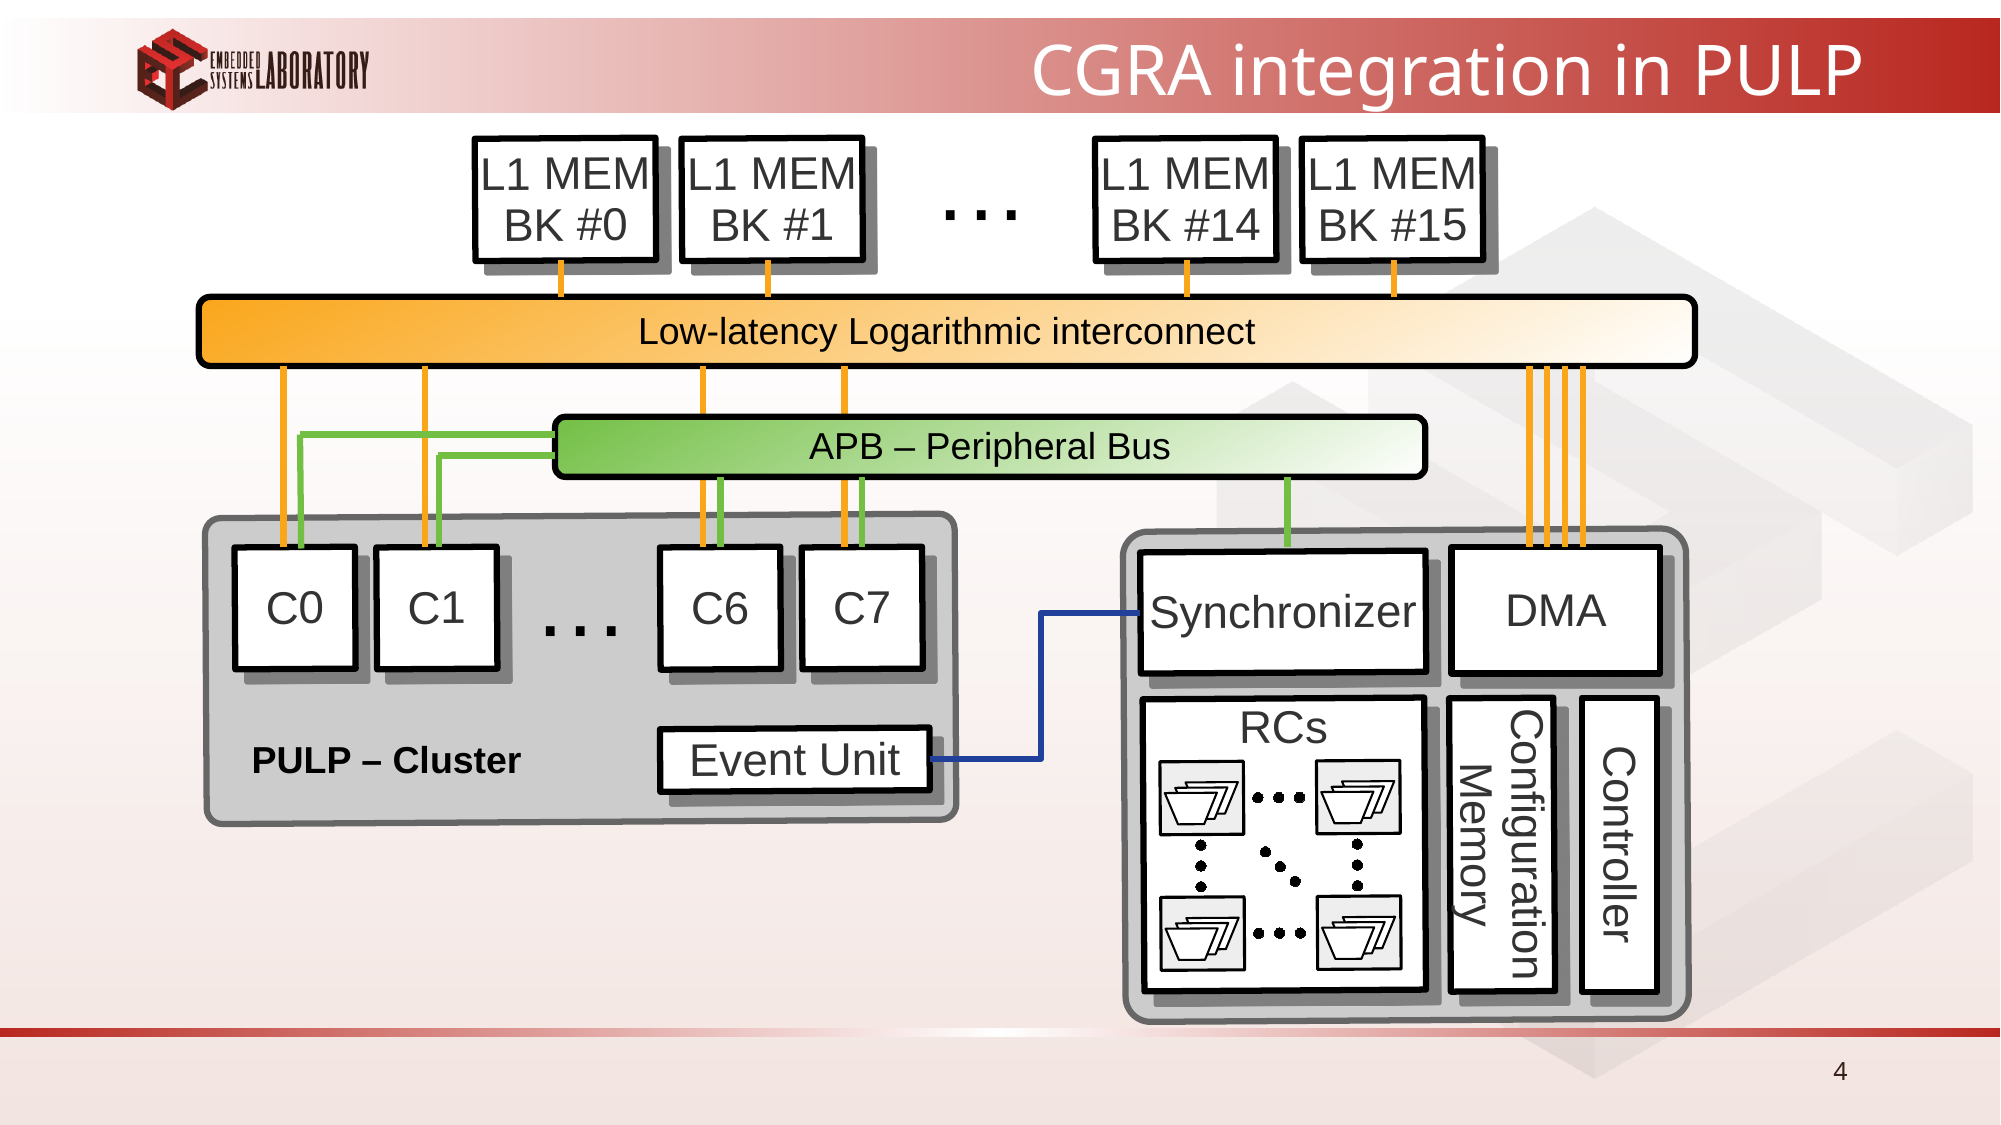

# CGRA integration in PULP
L1 MEM
BK #0
L1 MEM
BK #1
L1 MEM
BK #14
L1 MEM
BK #15
···
Low-latency Logarithmic interconnect
APB – Peripheral Bus
C0
C1
C6
C7
DMA
Synchronizer
···
RCs
Event Unit
PULP – Cluster
Configuration
Memory
Controller
4